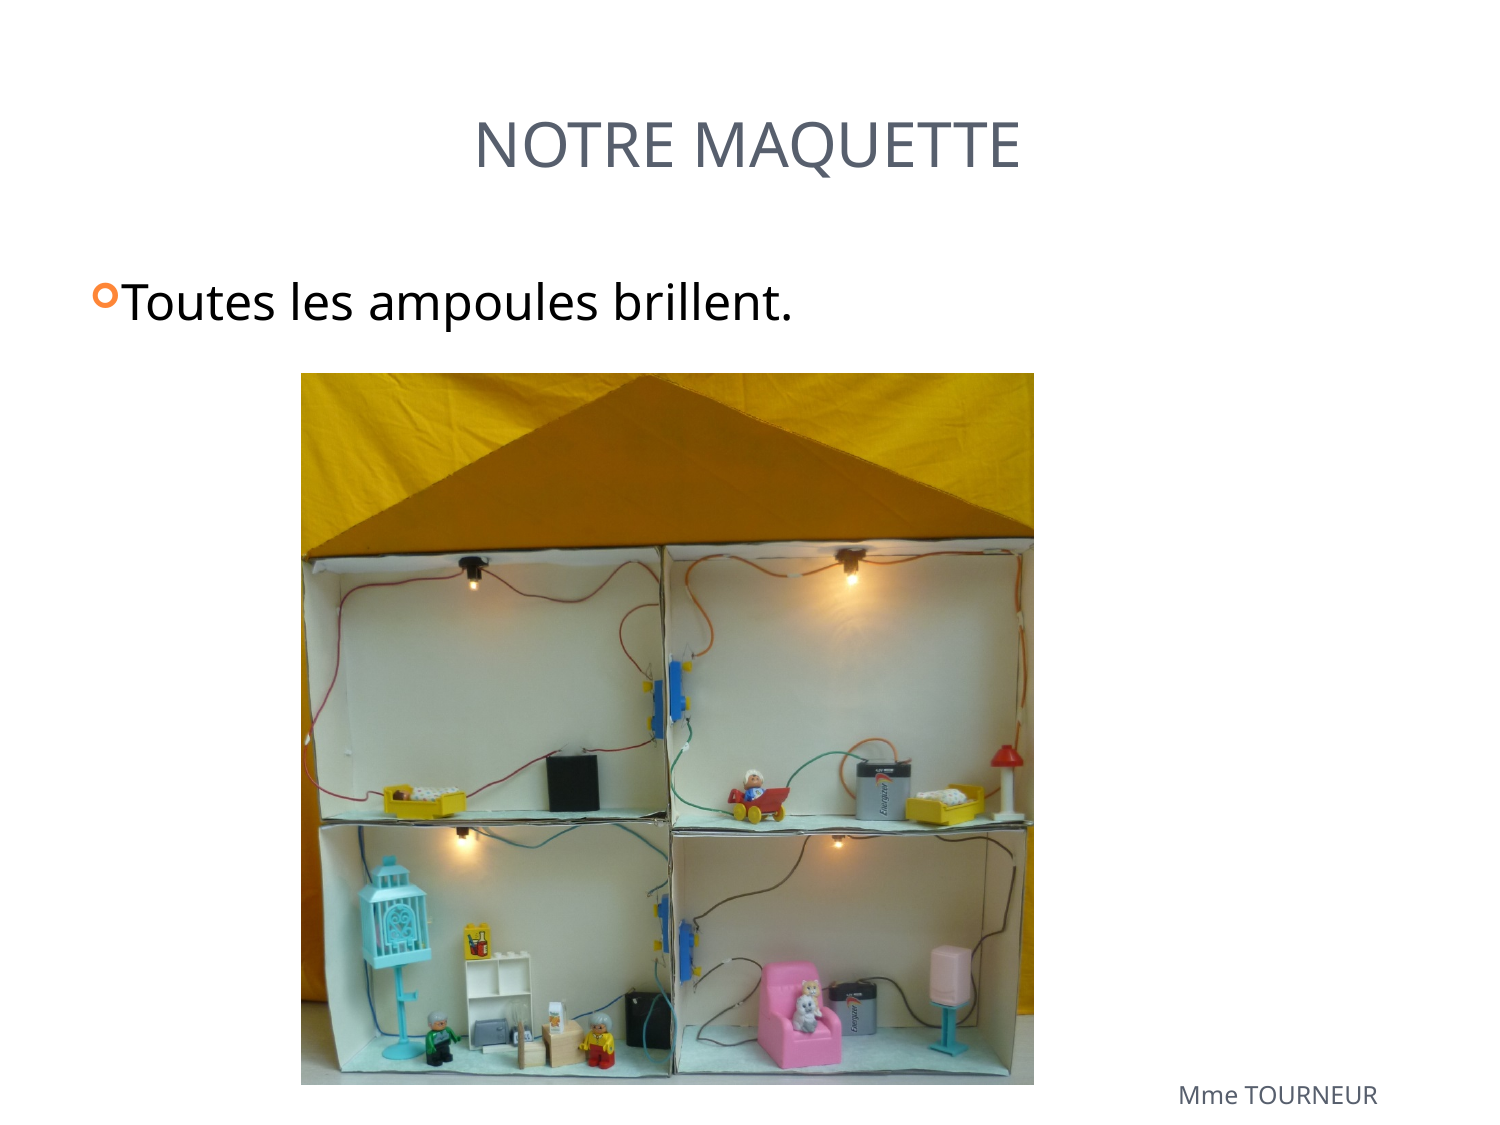

# Notre maquette
Toutes les ampoules brillent.
Mme TOURNEUR